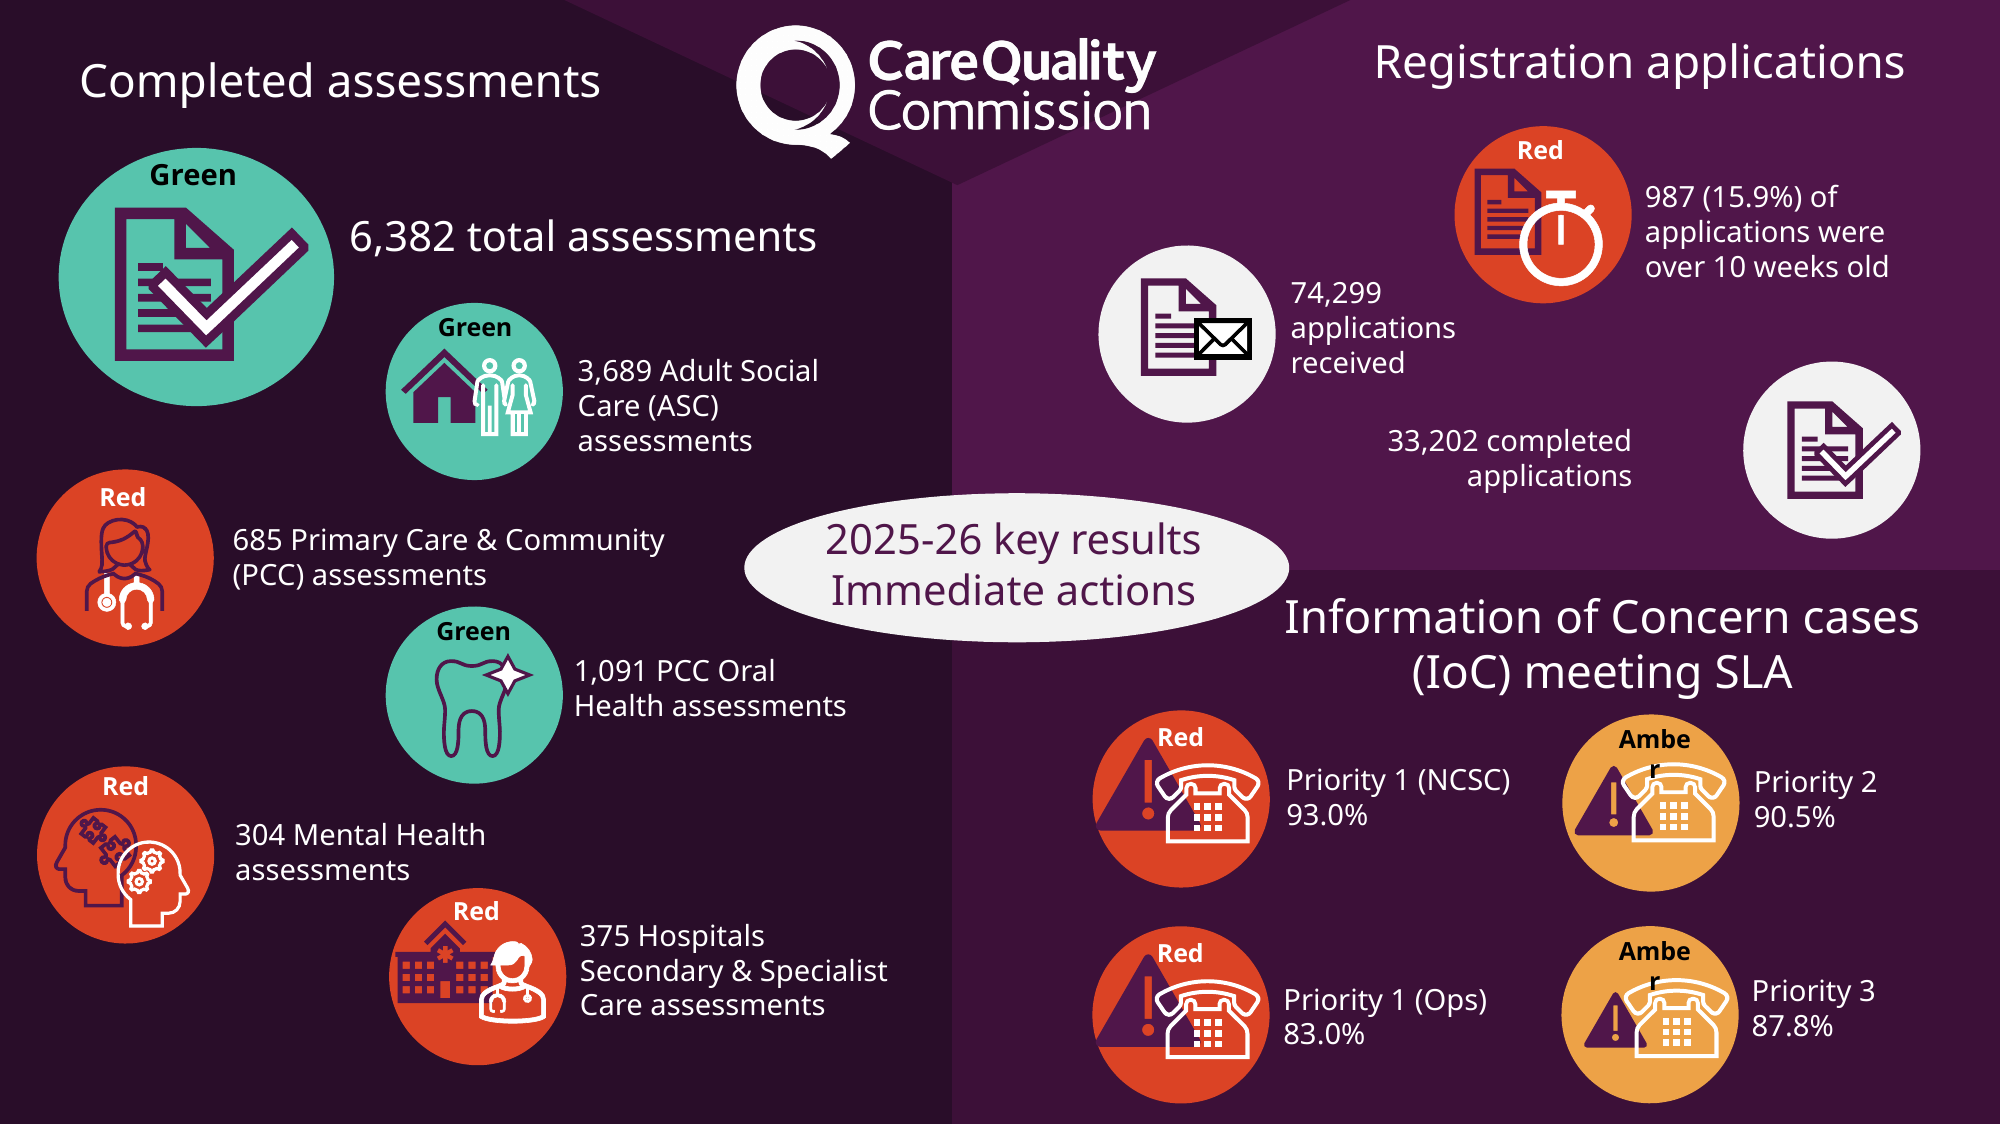

Registration applications
Completed assessments
Red
Green
987 (15.9%) of applications were over 10 weeks old
6,382 total assessments
74,299 applications
received
Green
3,689 Adult Social Care (ASC) assessments
33,202 completed
applications
Red
2025-26 key results
Immediate actions
685 Primary Care & Community
(PCC) assessments
Information of Concern cases (IoC) meeting SLA
Green
1,091 PCC Oral Health assessments
Red
Amber
Priority 1 (NCSC)
93.0%
Priority 2
90.5%
Red
304 Mental Health
assessments
Red
375 Hospitals Secondary & Specialist Care assessments
Amber
Red
Priority 3
87.8%
Priority 1 (Ops)
83.0%